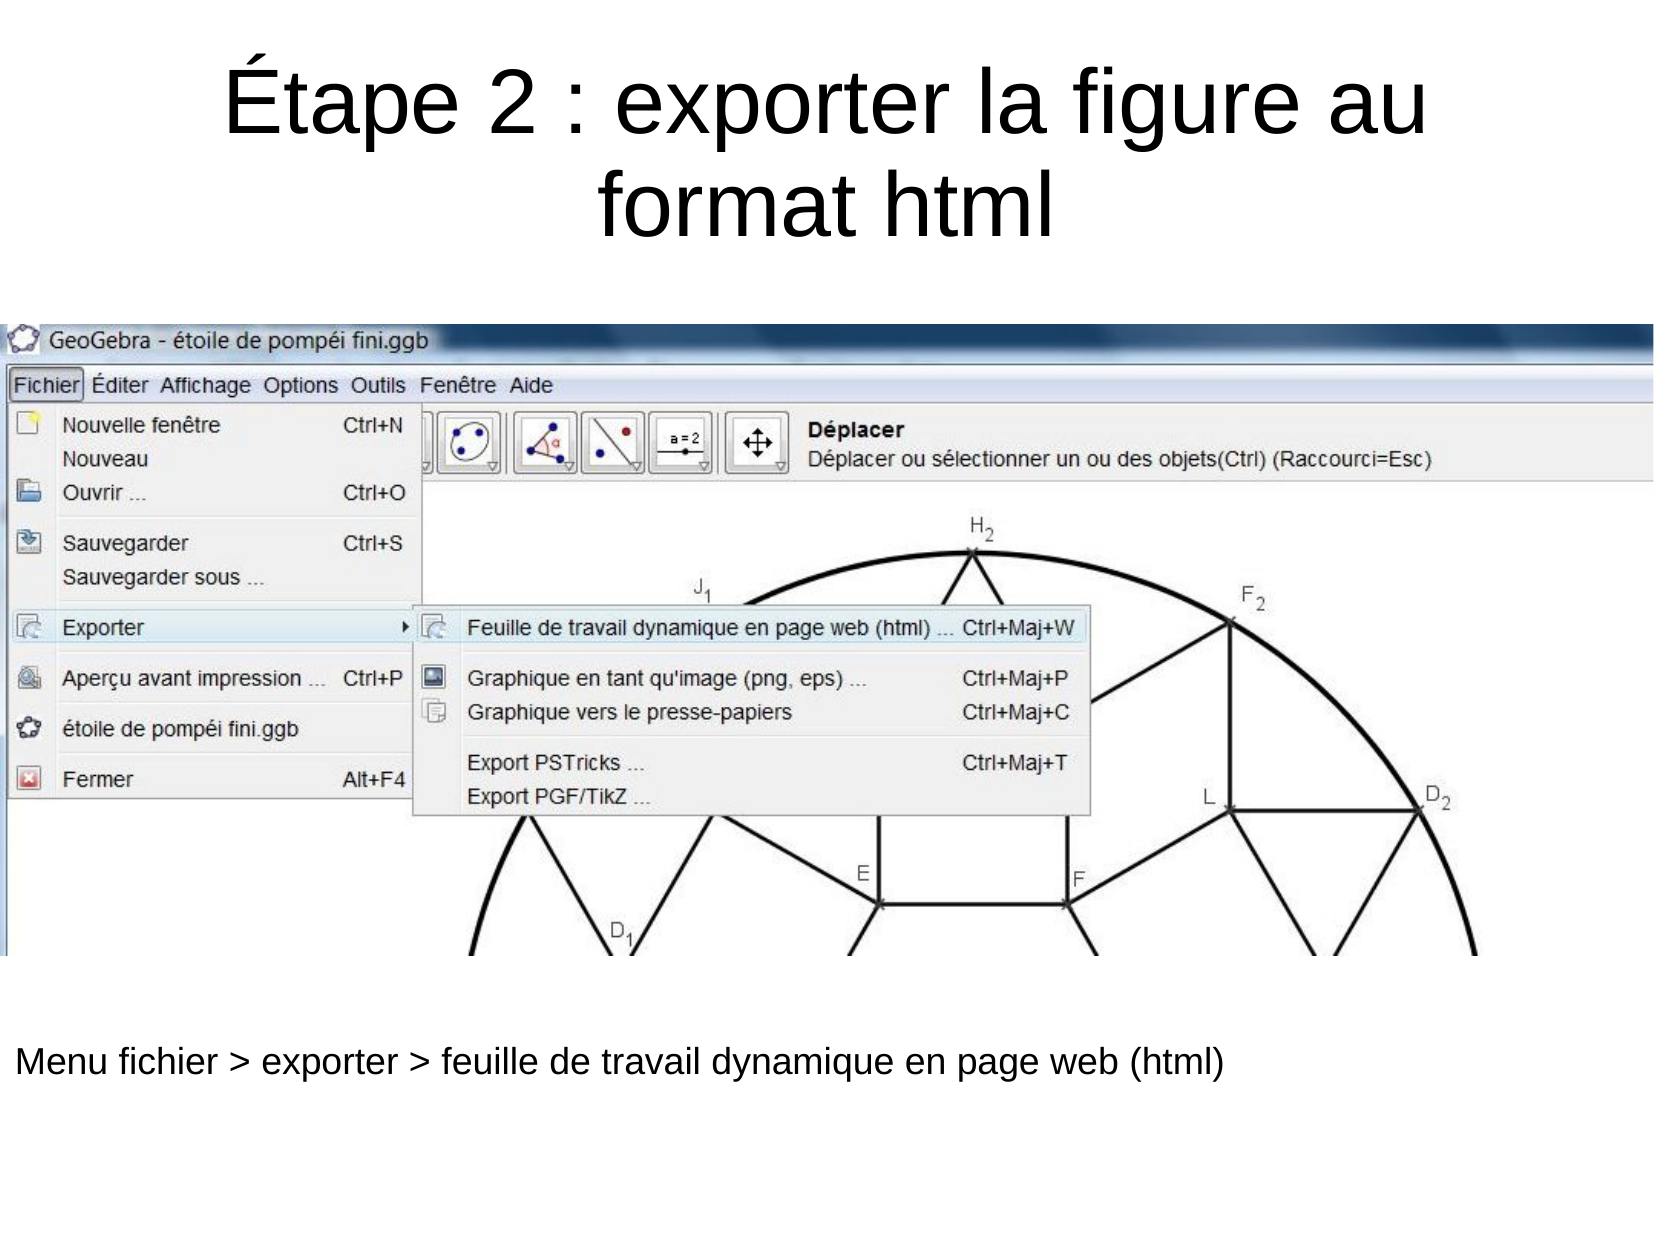

# Étape 2 : exporter la figure au format html
Menu fichier > exporter > feuille de travail dynamique en page web (html)